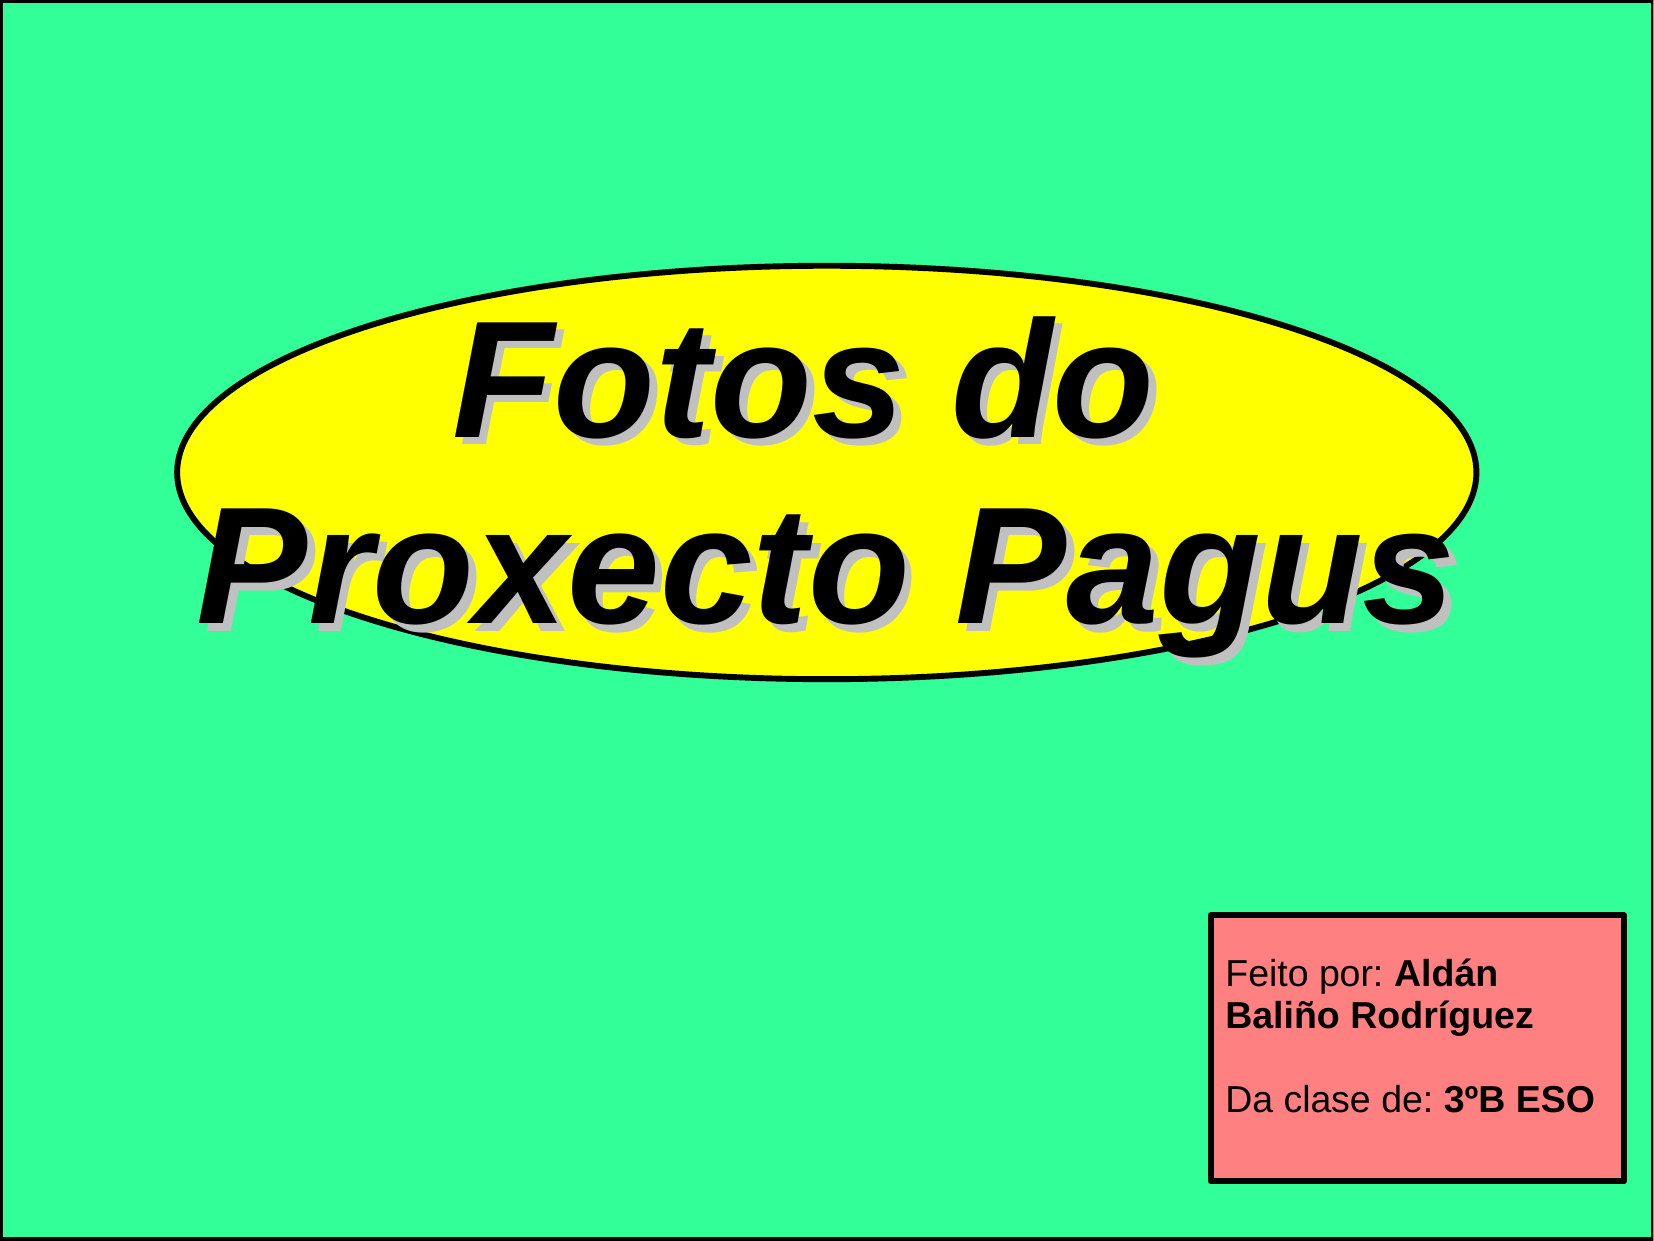

Fotos do
Proxecto Pagus
Feito por: Aldán Baliño Rodríguez
Da clase de: 3ºB ESO